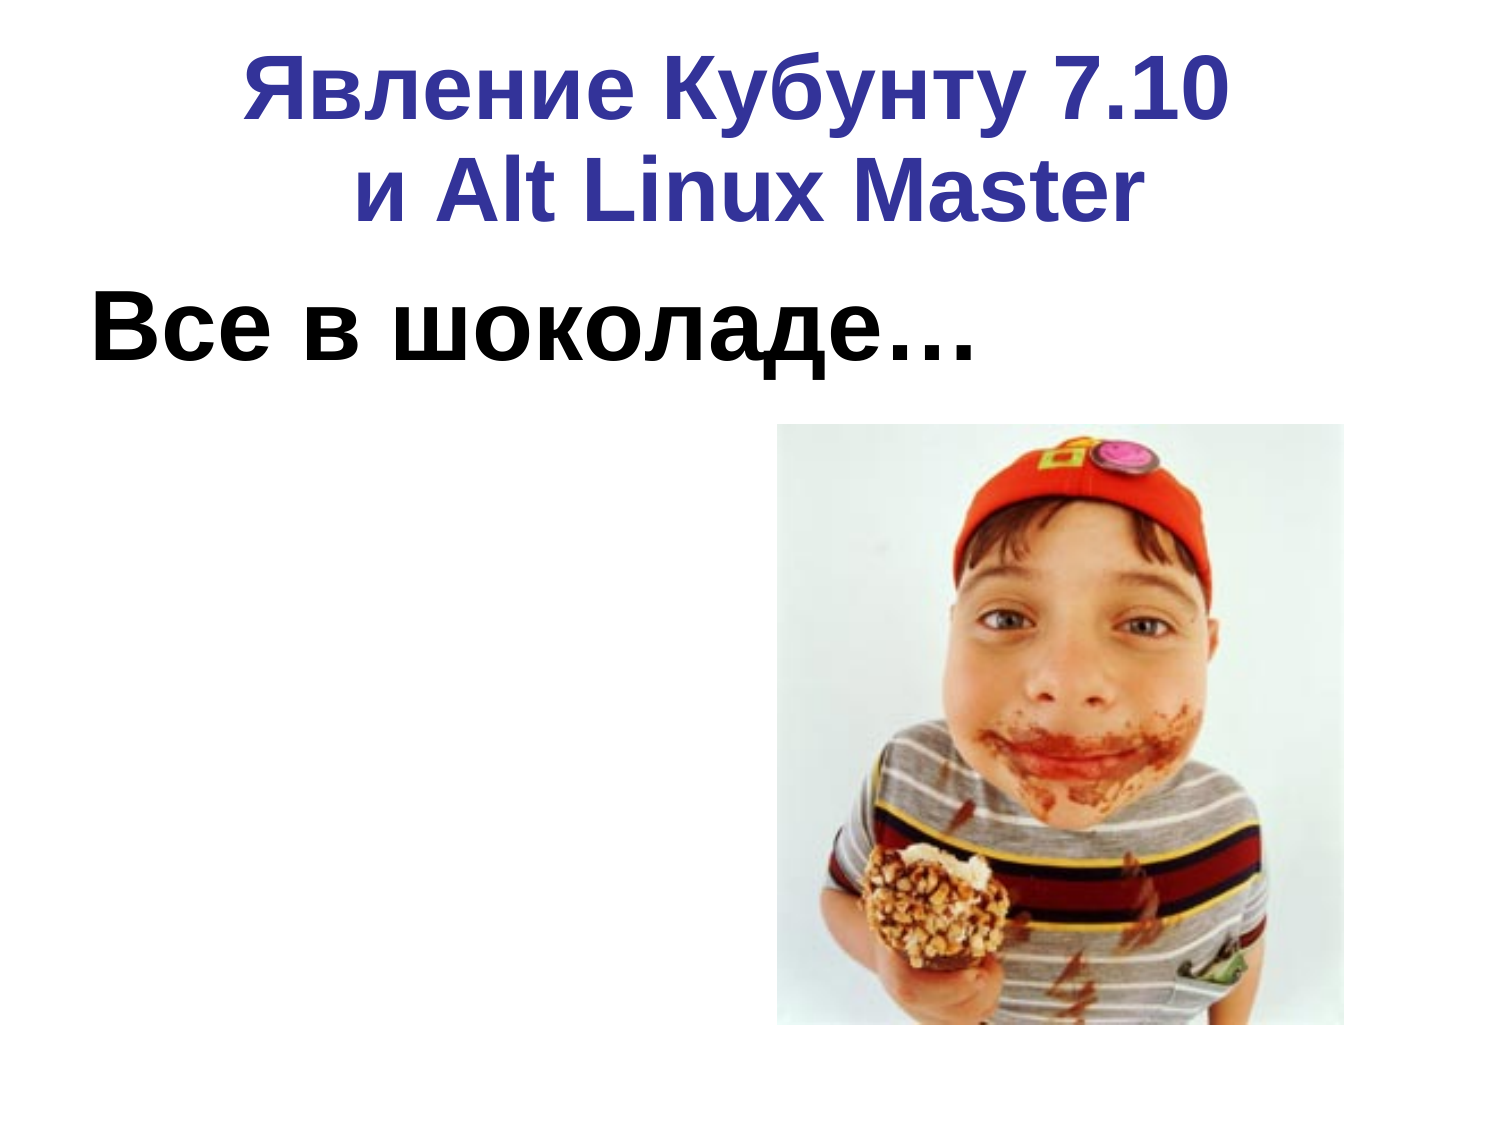

Явление Кубунту 7.10
и Alt Linux Master
Все в шоколаде…